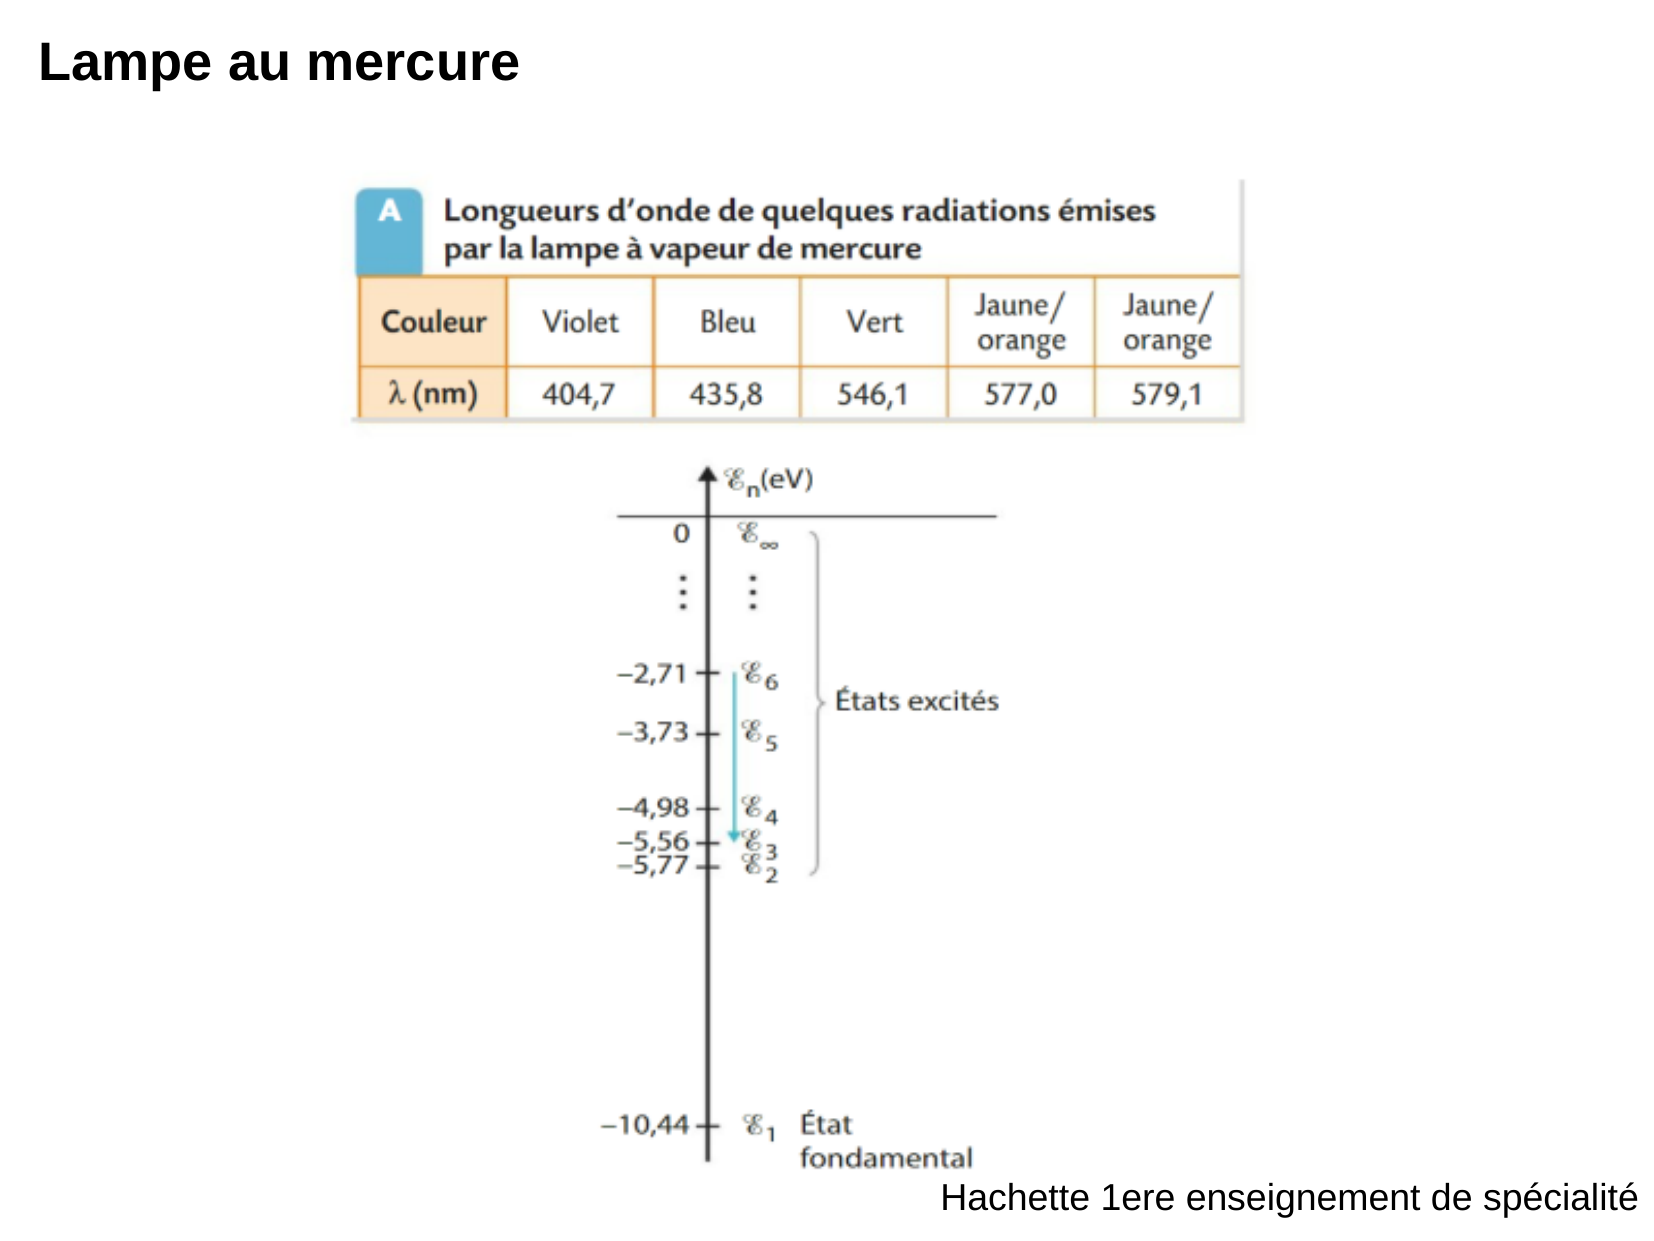

Lampe au mercure
Hachette 1ere enseignement de spécialité